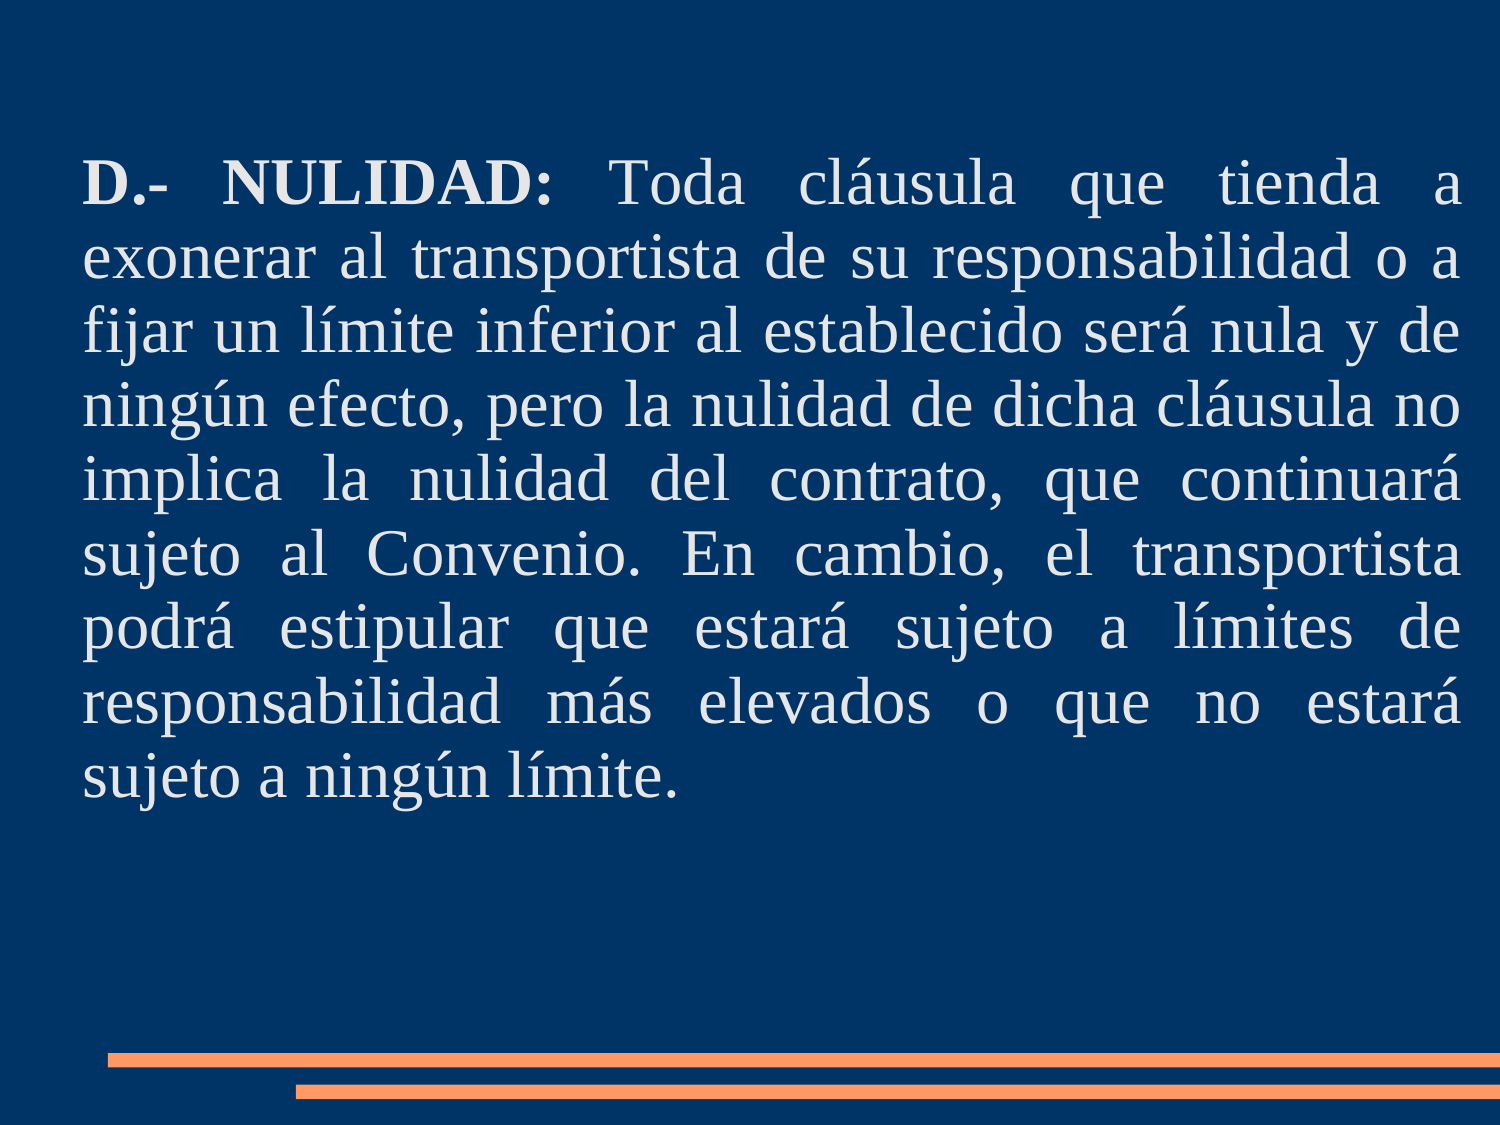

# D.- NULIDAD: Toda cláusula que tienda a exonerar al transportista de su responsabilidad o a fijar un límite inferior al establecido será nula y de ningún efecto, pero la nulidad de dicha cláusula no implica la nulidad del contrato, que continuará sujeto al Convenio. En cambio, el transportista podrá estipular que estará sujeto a límites de responsabilidad más elevados o que no estará sujeto a ningún límite.